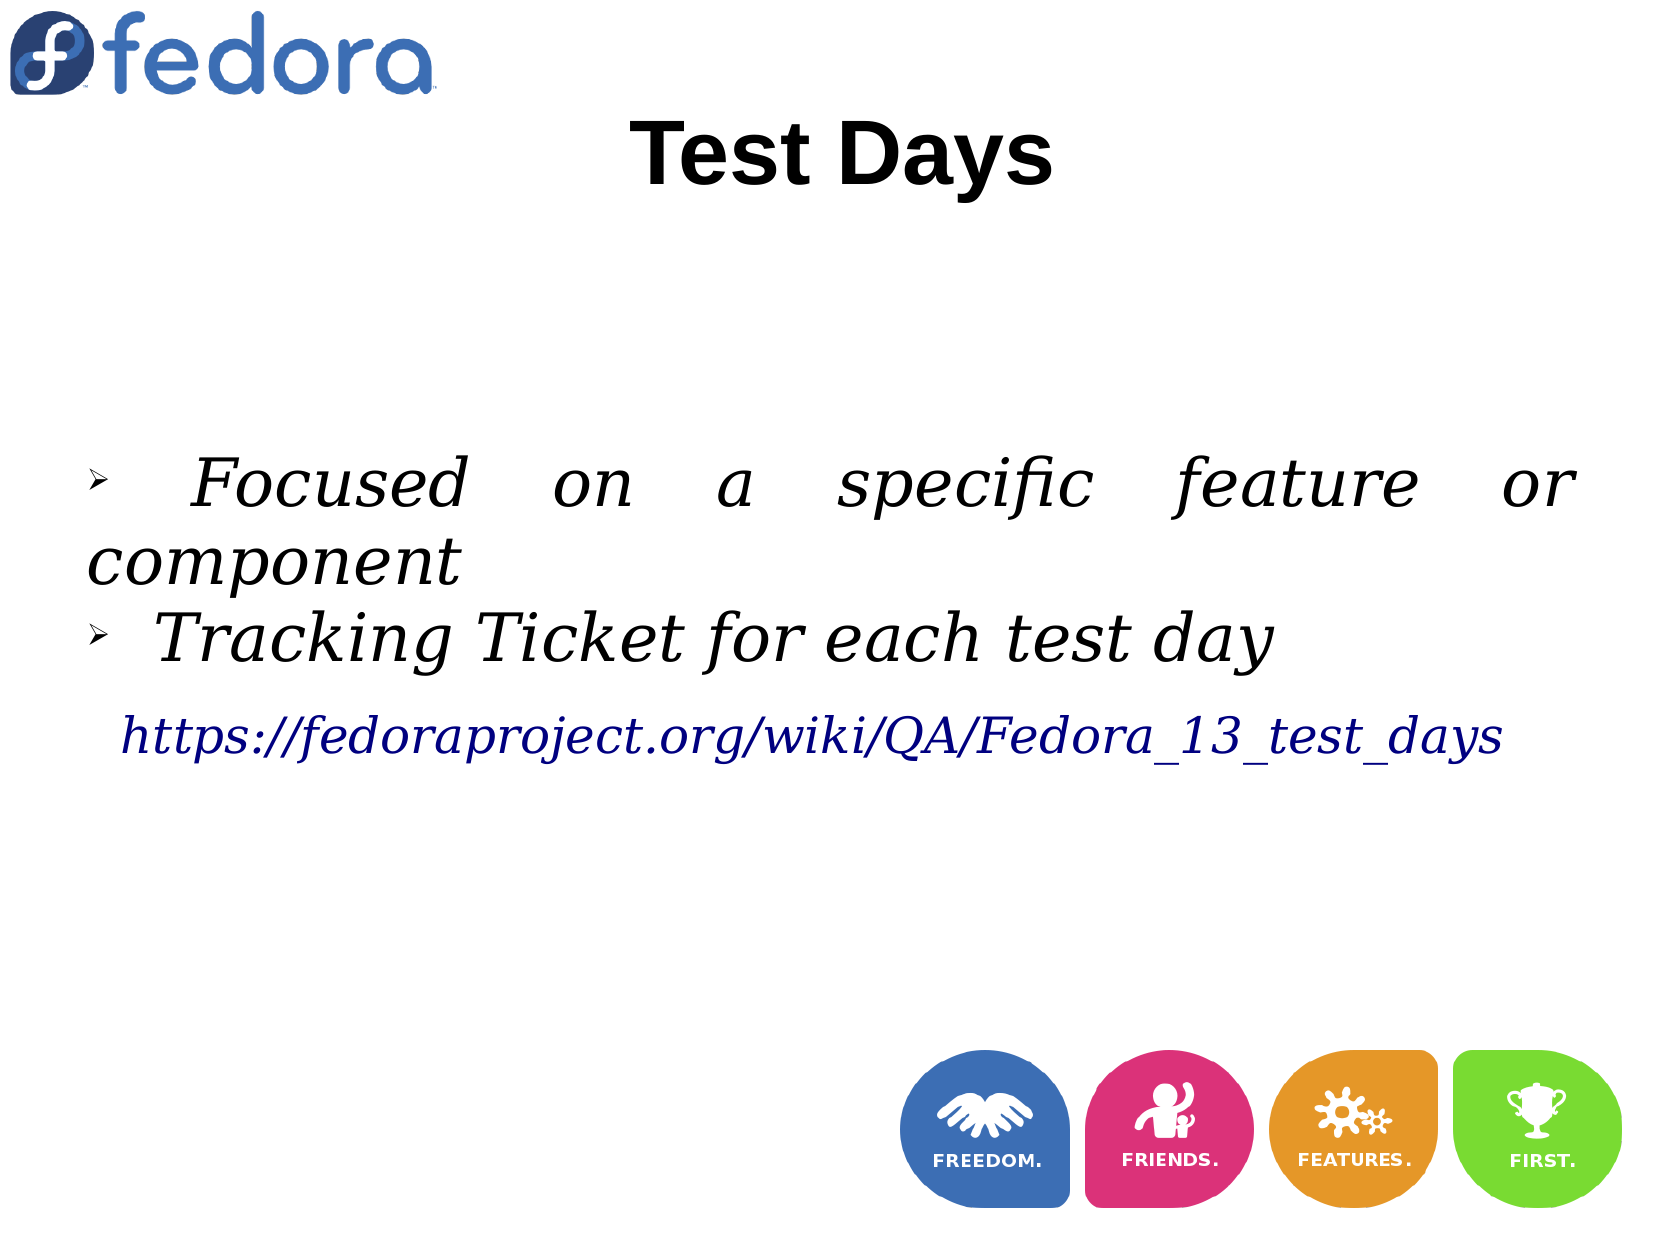

# Test Days
 Focused on a specific feature or component
 Tracking Ticket for each test day
 https://fedoraproject.org/wiki/QA/Fedora_13_test_days